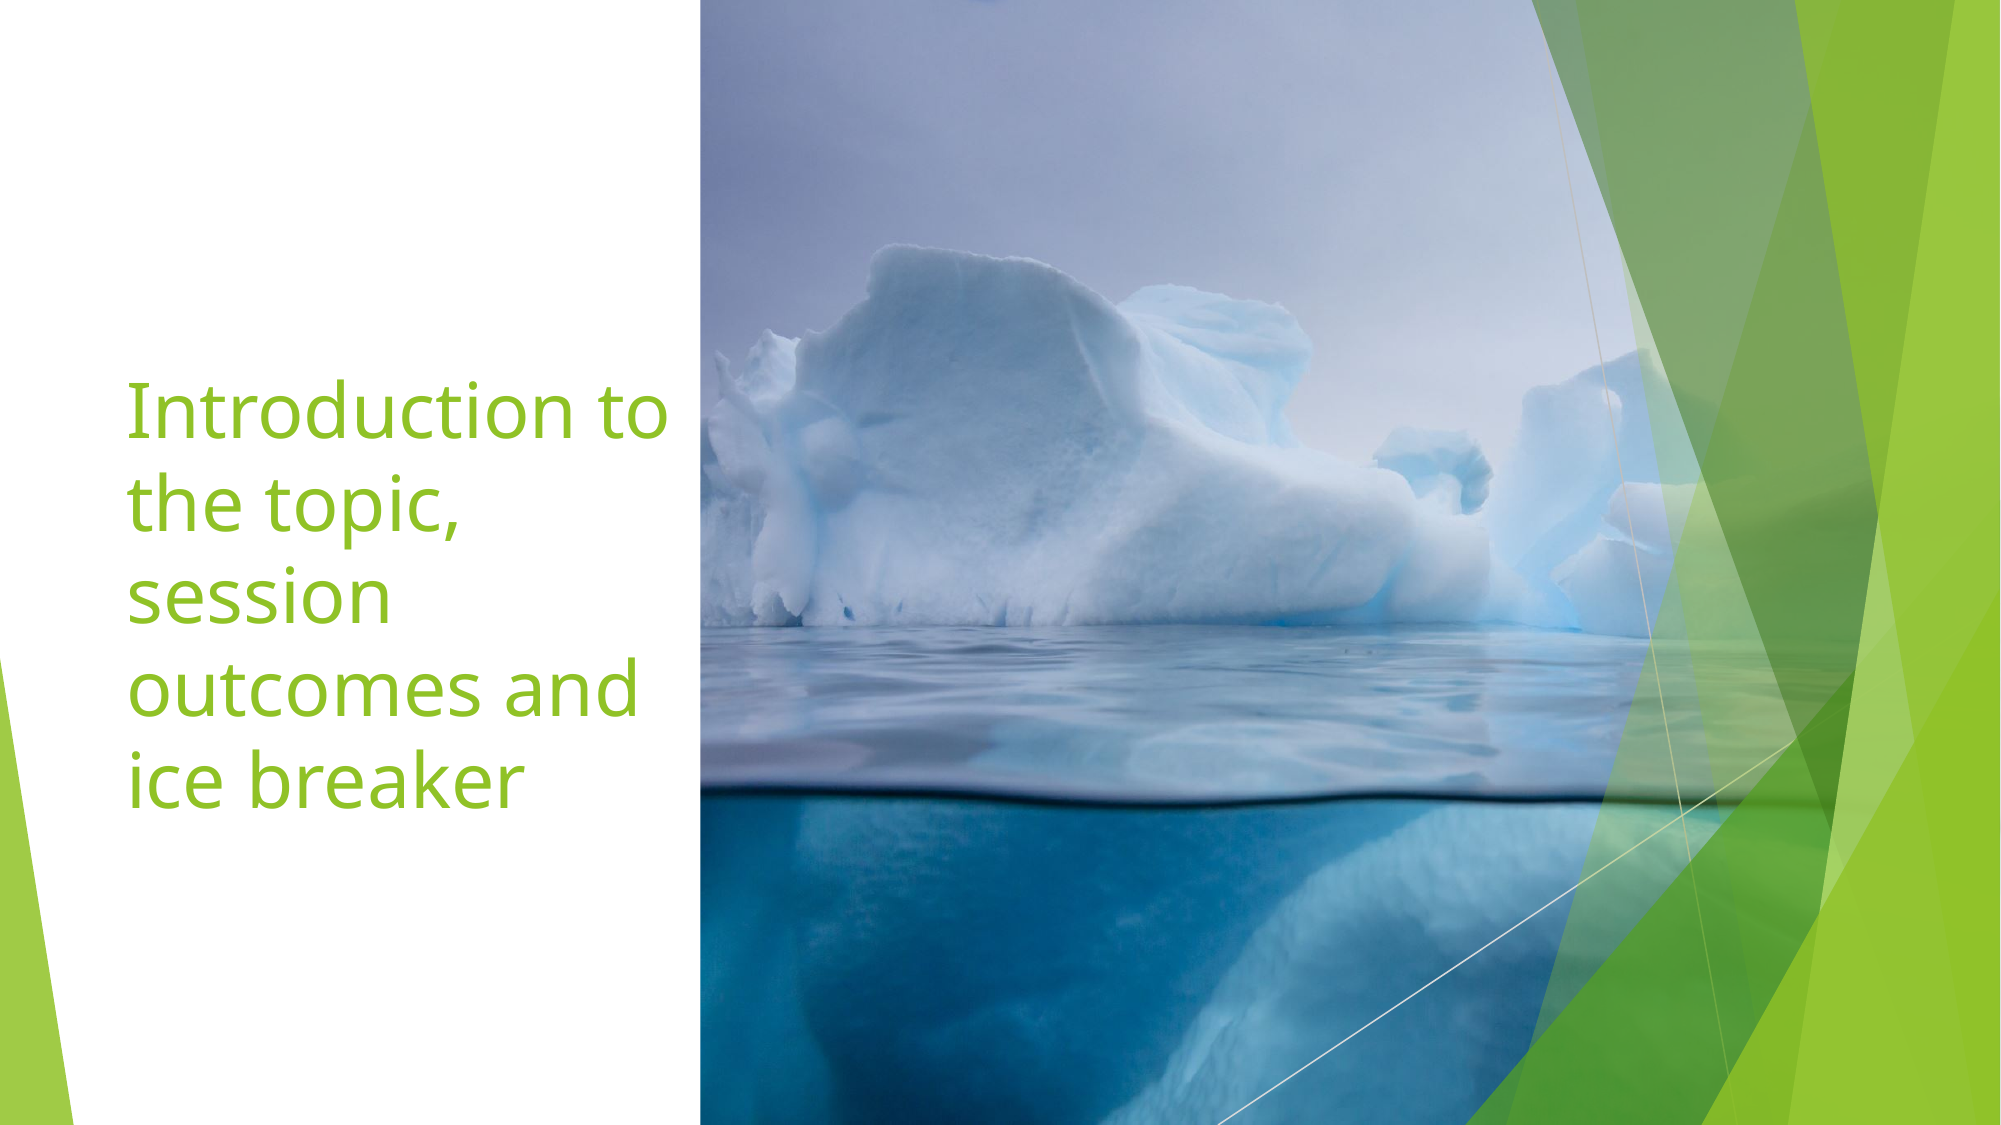

# Introduction to the topic, session outcomes and ice breaker